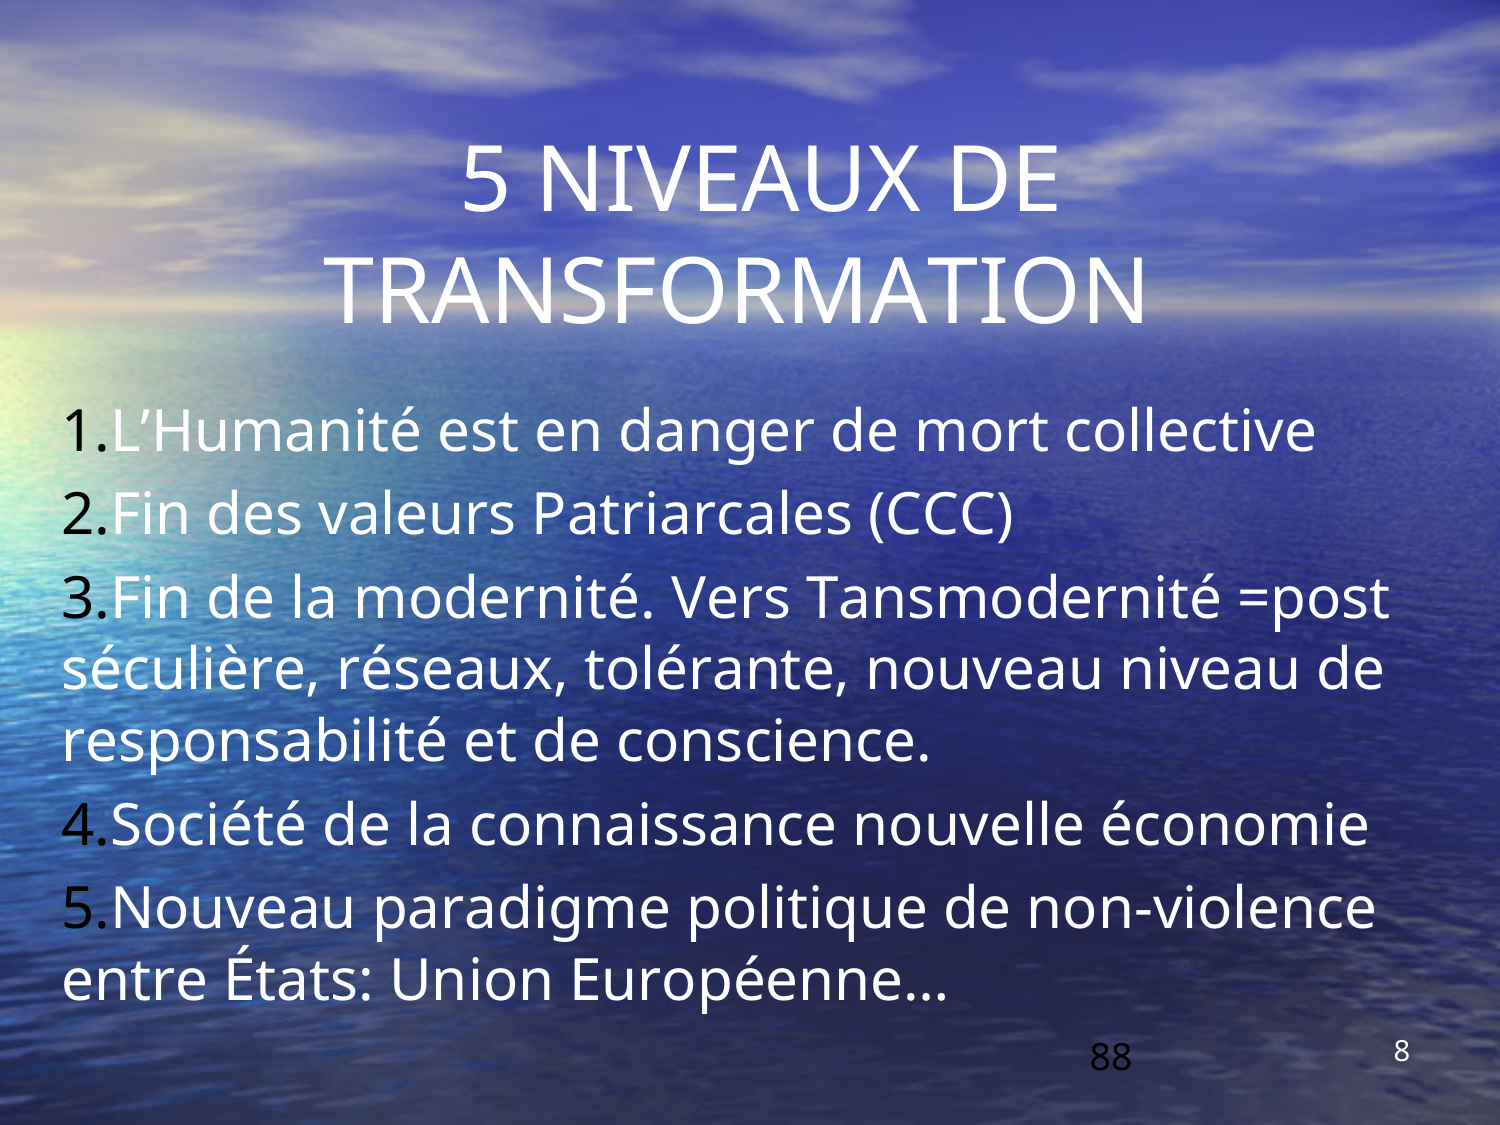

5 NIVEAUX DE TRANSFORMATION
L’Humanité est en danger de mort collective
Fin des valeurs Patriarcales (CCC)
Fin de la modernité. Vers Tansmodernité =post séculière, réseaux, tolérante, nouveau niveau de responsabilité et de conscience.
Société de la connaissance nouvelle économie
Nouveau paradigme politique de non-violence entre États: Union Européenne…